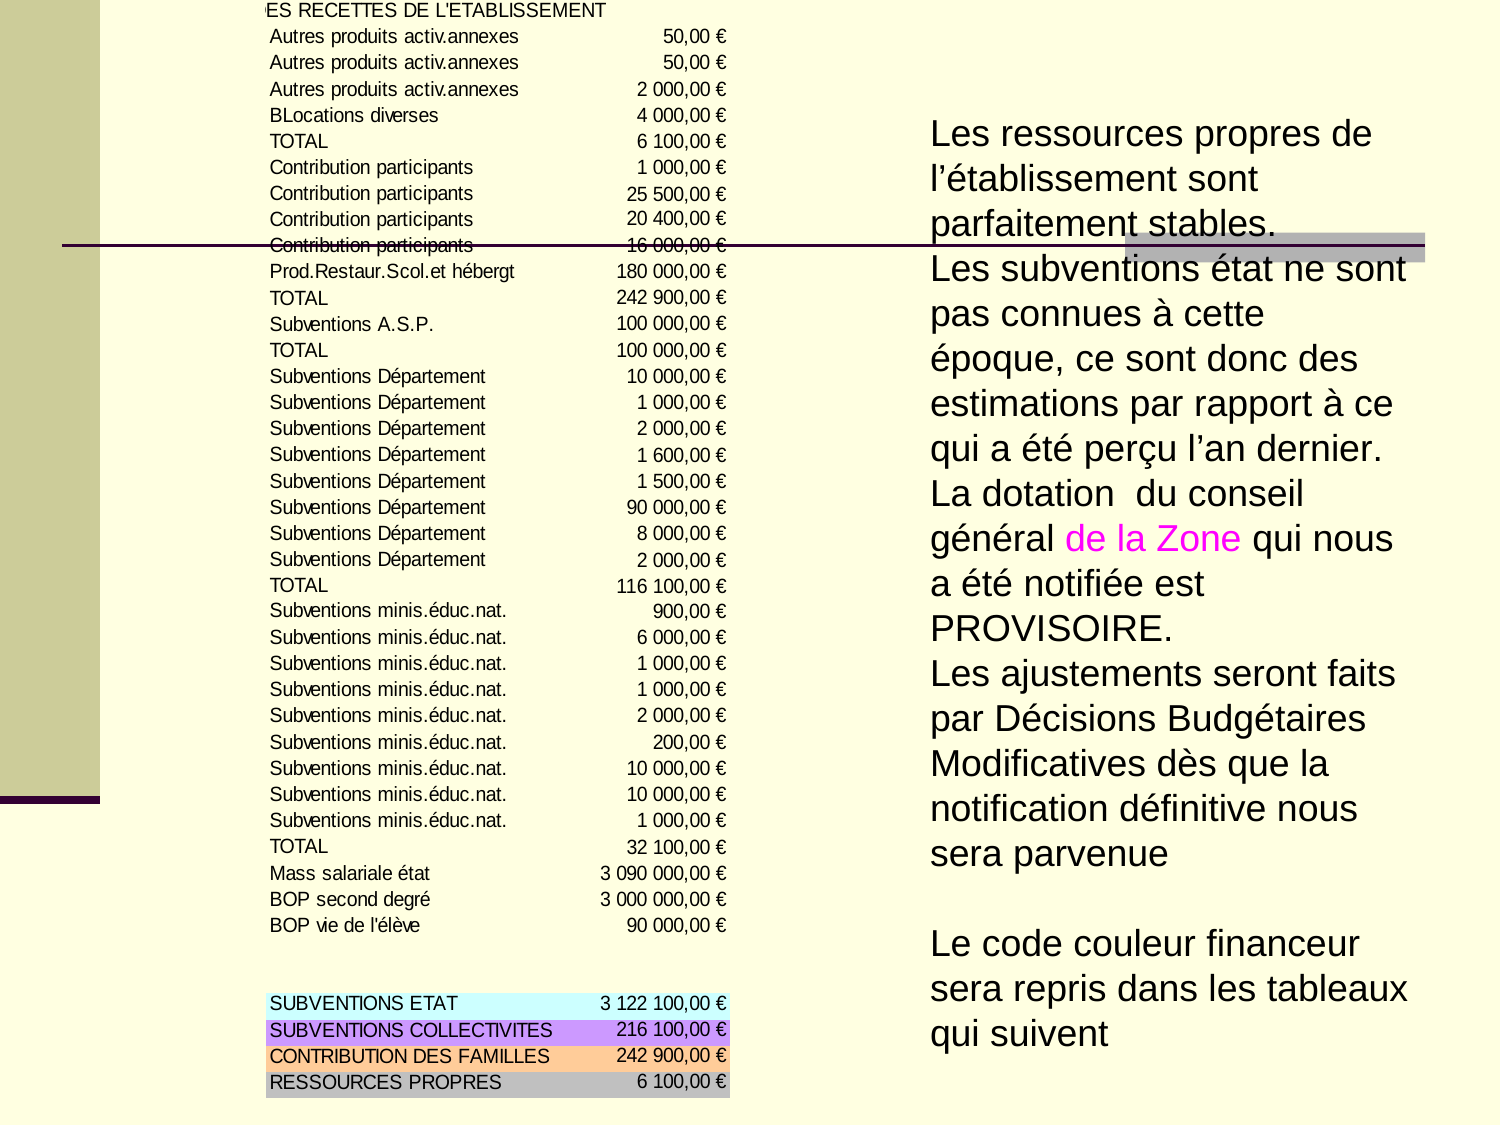

Les ressources propres de l’établissement sont parfaitement stables.
Les subventions état ne sont pas connues à cette époque, ce sont donc des estimations par rapport à ce qui a été perçu l’an dernier.
La dotation du conseil général de la Zone qui nous a été notifiée est PROVISOIRE.
Les ajustements seront faits par Décisions Budgétaires Modificatives dès que la notification définitive nous sera parvenue
Le code couleur financeur sera repris dans les tableaux qui suivent